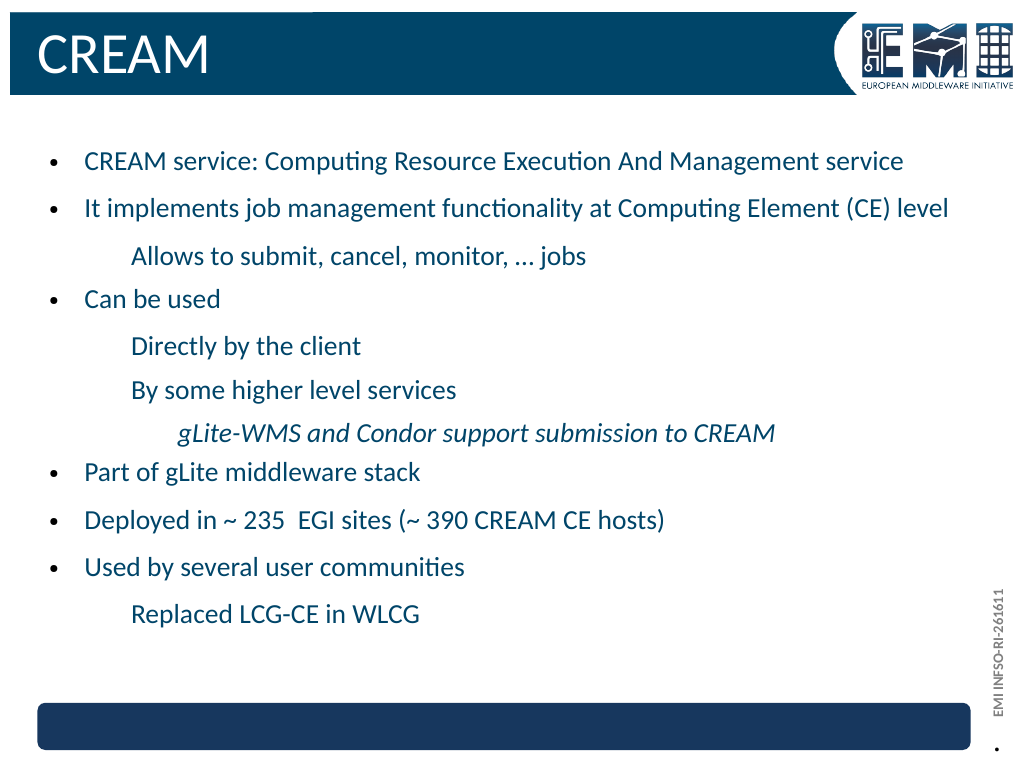

# CREAM
CREAM service: Computing Resource Execution And Management service
It implements job management functionality at Computing Element (CE) level
Allows to submit, cancel, monitor, … jobs
Can be used
Directly by the client
By some higher level services
gLite-WMS and Condor support submission to CREAM
Part of gLite middleware stack
Deployed in ~ 235 EGI sites (~ 390 CREAM CE hosts)
Used by several user communities
Replaced LCG-CE in WLCG